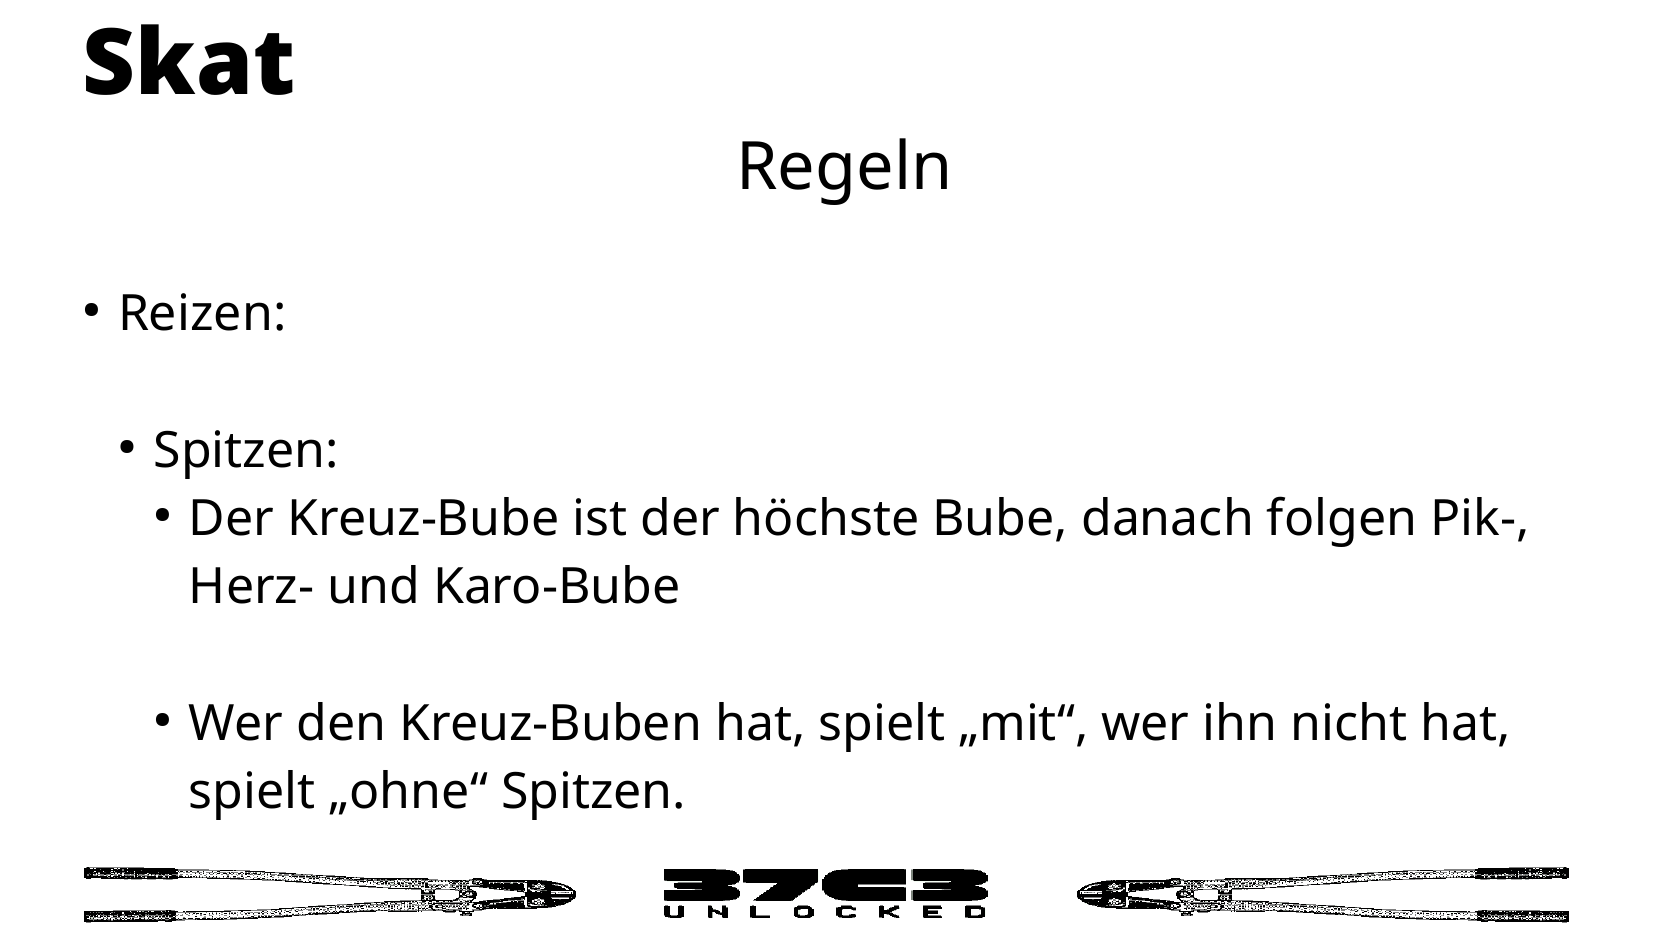

# Skat
Regeln
Reizen:
Spitzen:
Der Kreuz-Bube ist der höchste Bube, danach folgen Pik-, Herz- und Karo-Bube
Wer den Kreuz-Buben hat, spielt „mit“, wer ihn nicht hat, spielt „ohne“ Spitzen.